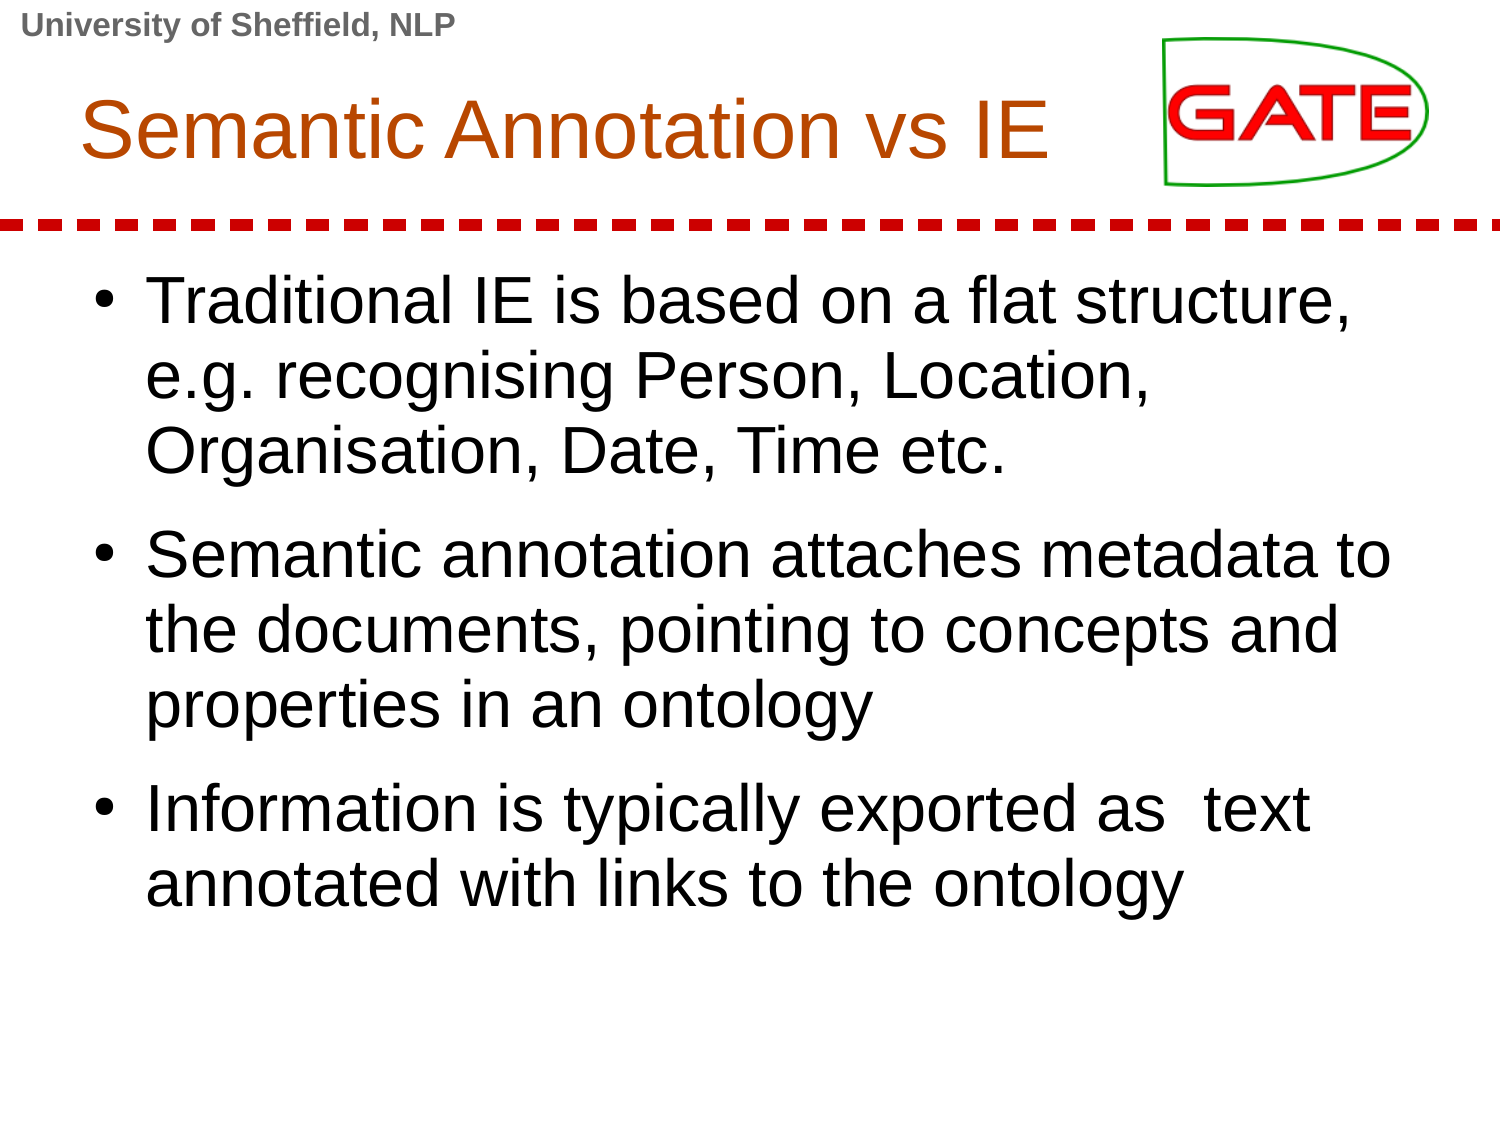

# Semantic Annotation vs IE
Traditional IE is based on a flat structure, e.g. recognising Person, Location, Organisation, Date, Time etc.
Semantic annotation attaches metadata to the documents, pointing to concepts and properties in an ontology
Information is typically exported as text annotated with links to the ontology